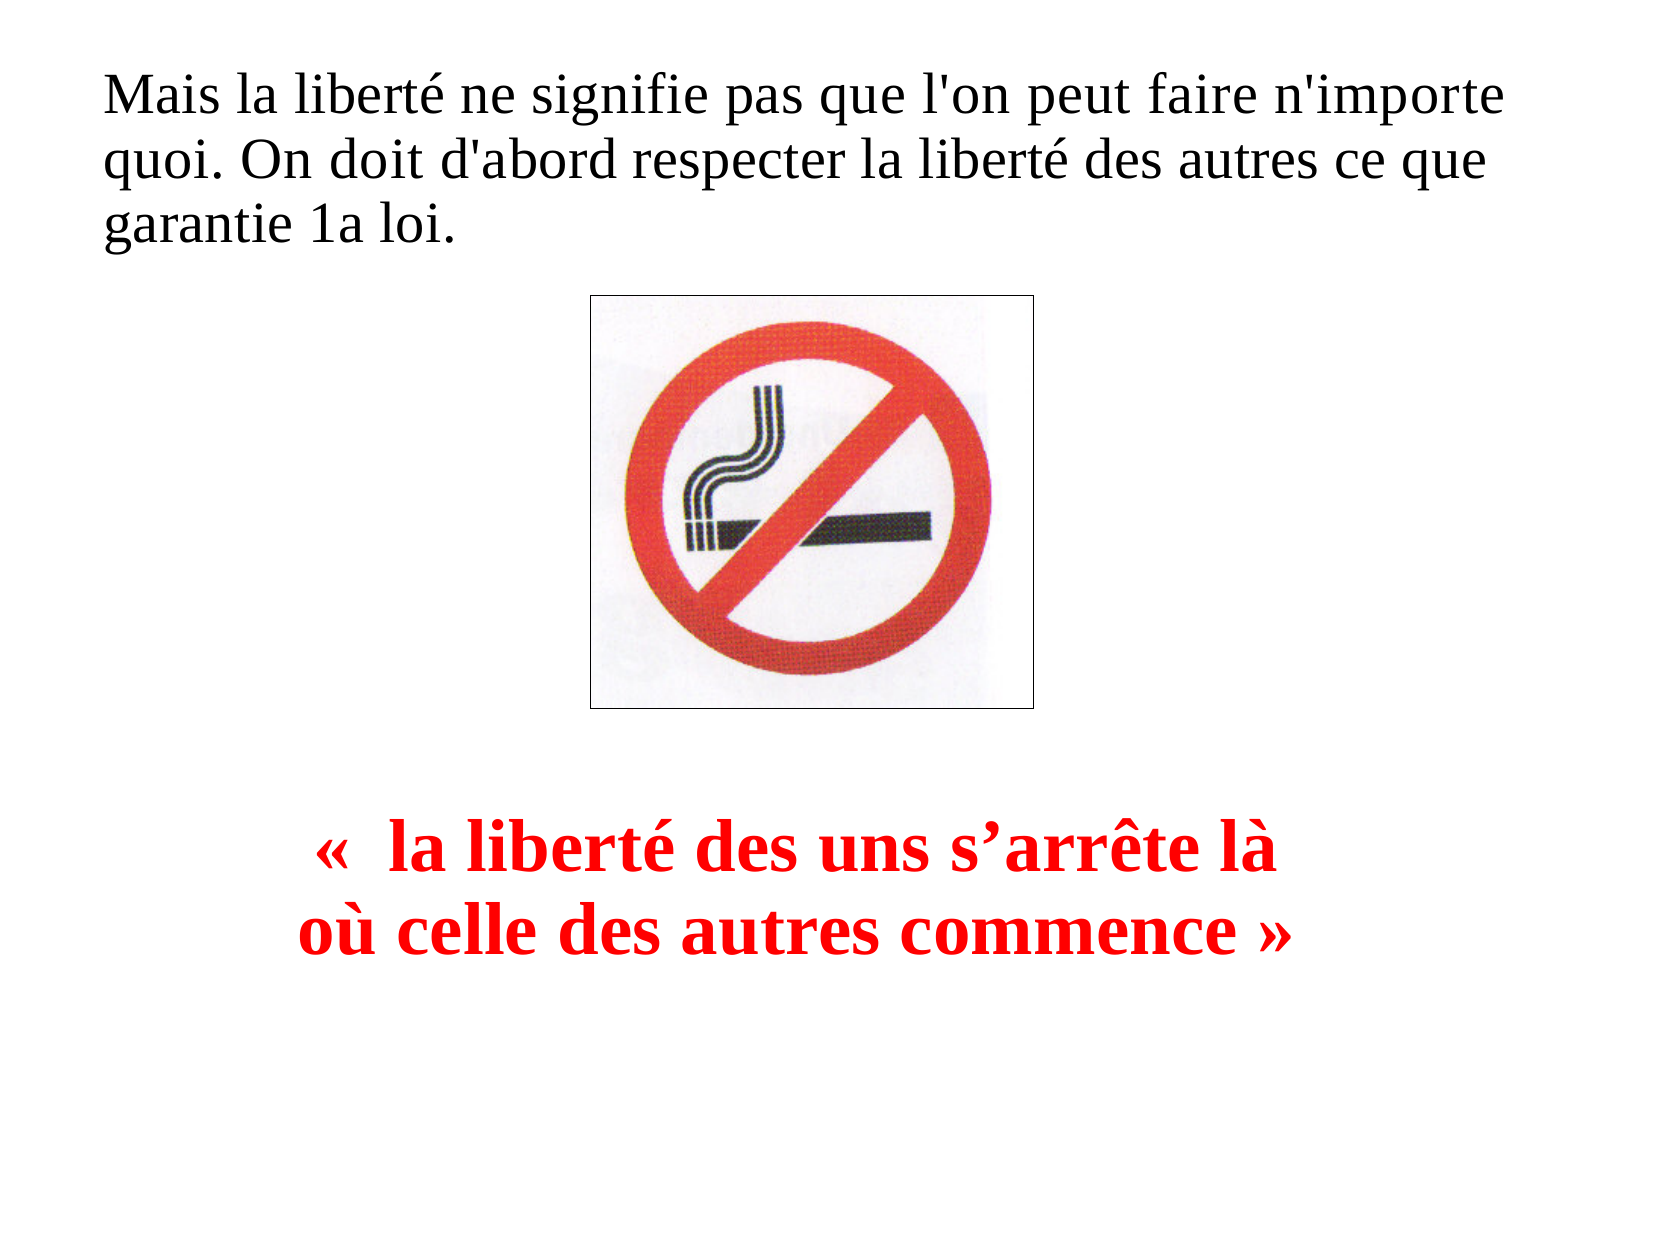

Mais la liberté ne signifie pas que l'on peut faire n'importe quoi. On doit d'abord respecter la liberté des autres ce que garantie 1a loi.
«  la liberté des uns s’arrête là où celle des autres commence »